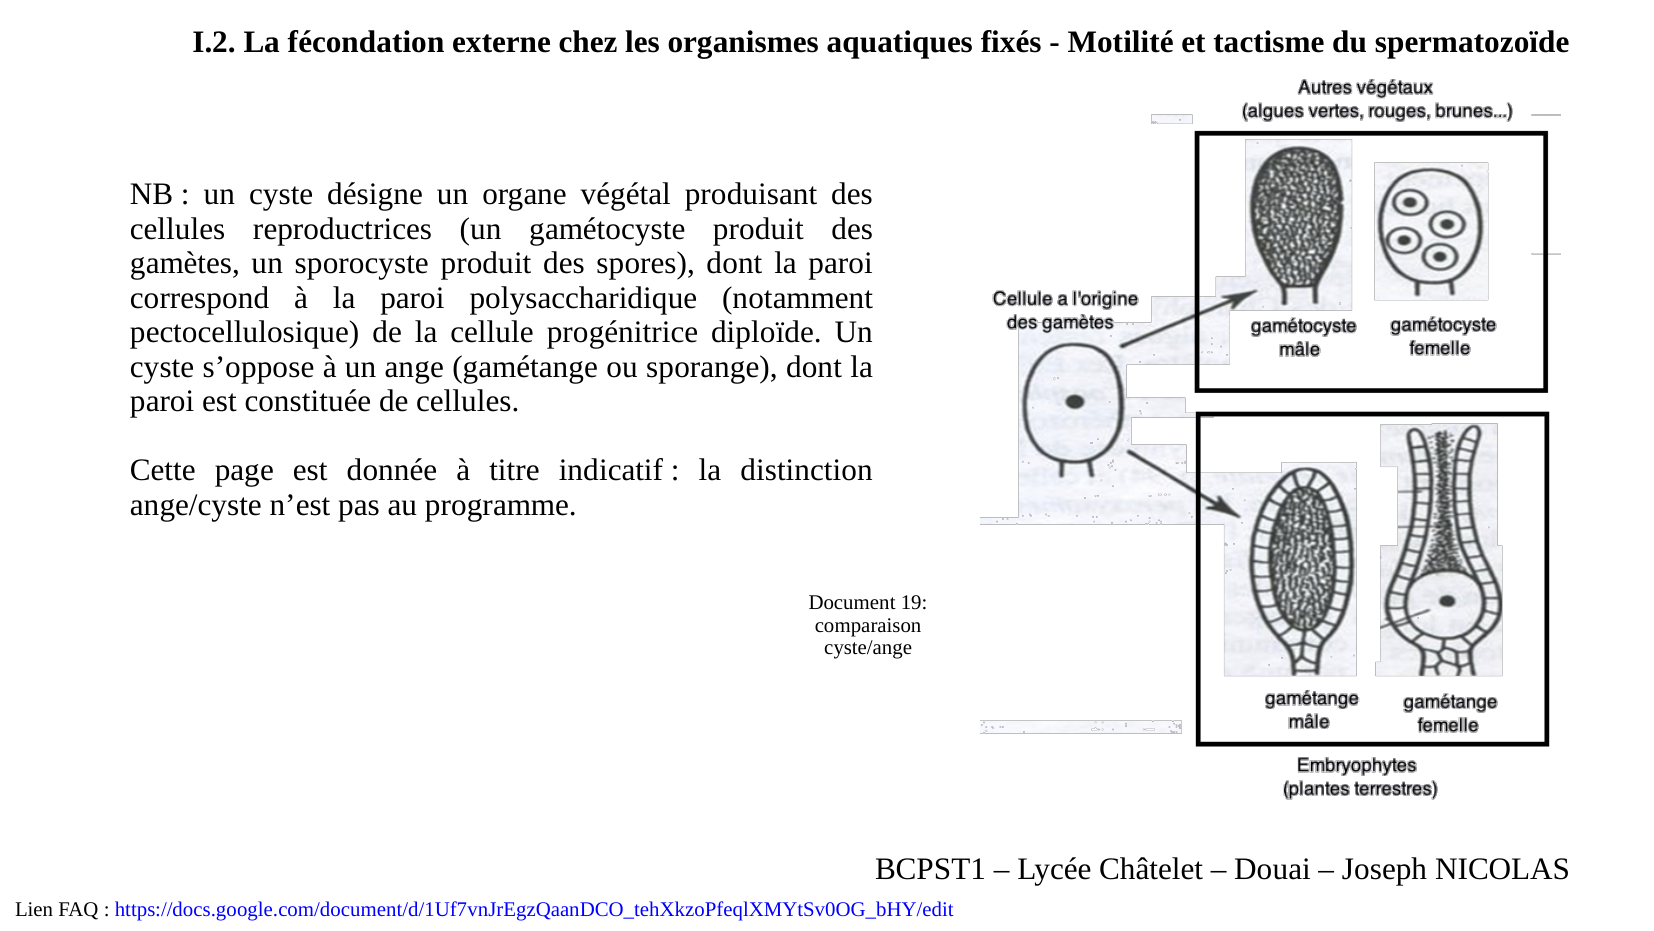

I.2. La fécondation externe chez les organismes aquatiques fixés - Motilité et tactisme du spermatozoïde
NB : un cyste désigne un organe végétal produisant des cellules reproductrices (un gamétocyste produit des gamètes, un sporocyste produit des spores), dont la paroi correspond à la paroi polysaccharidique (notamment pectocellulosique) de la cellule progénitrice diploïde. Un cyste s’oppose à un ange (gamétange ou sporange), dont la paroi est constituée de cellules.
Cette page est donnée à titre indicatif : la distinction ange/cyste n’est pas au programme.
Document 19: comparaison cyste/ange
BCPST1 – Lycée Châtelet – Douai – Joseph NICOLAS
Lien FAQ : https://docs.google.com/document/d/1Uf7vnJrEgzQaanDCO_tehXkzoPfeqlXMYtSv0OG_bHY/edit